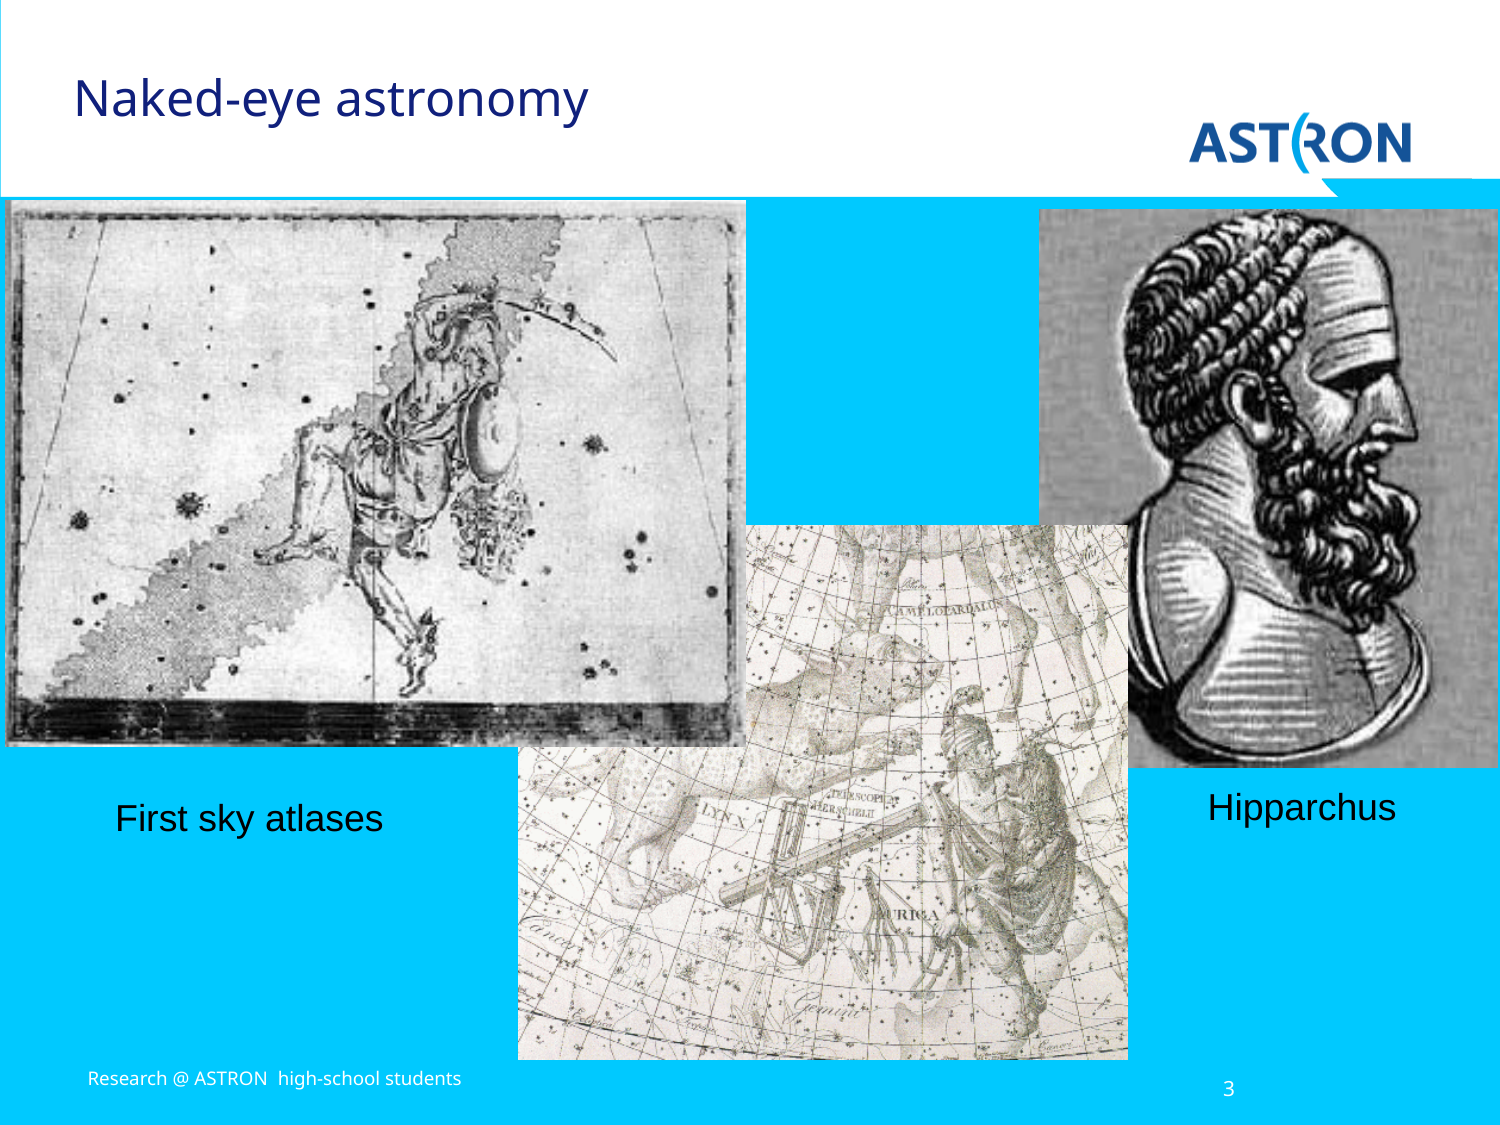

Naked-eye astronomy
Hipparchus
First sky atlases
Research @ ASTRON high-school students